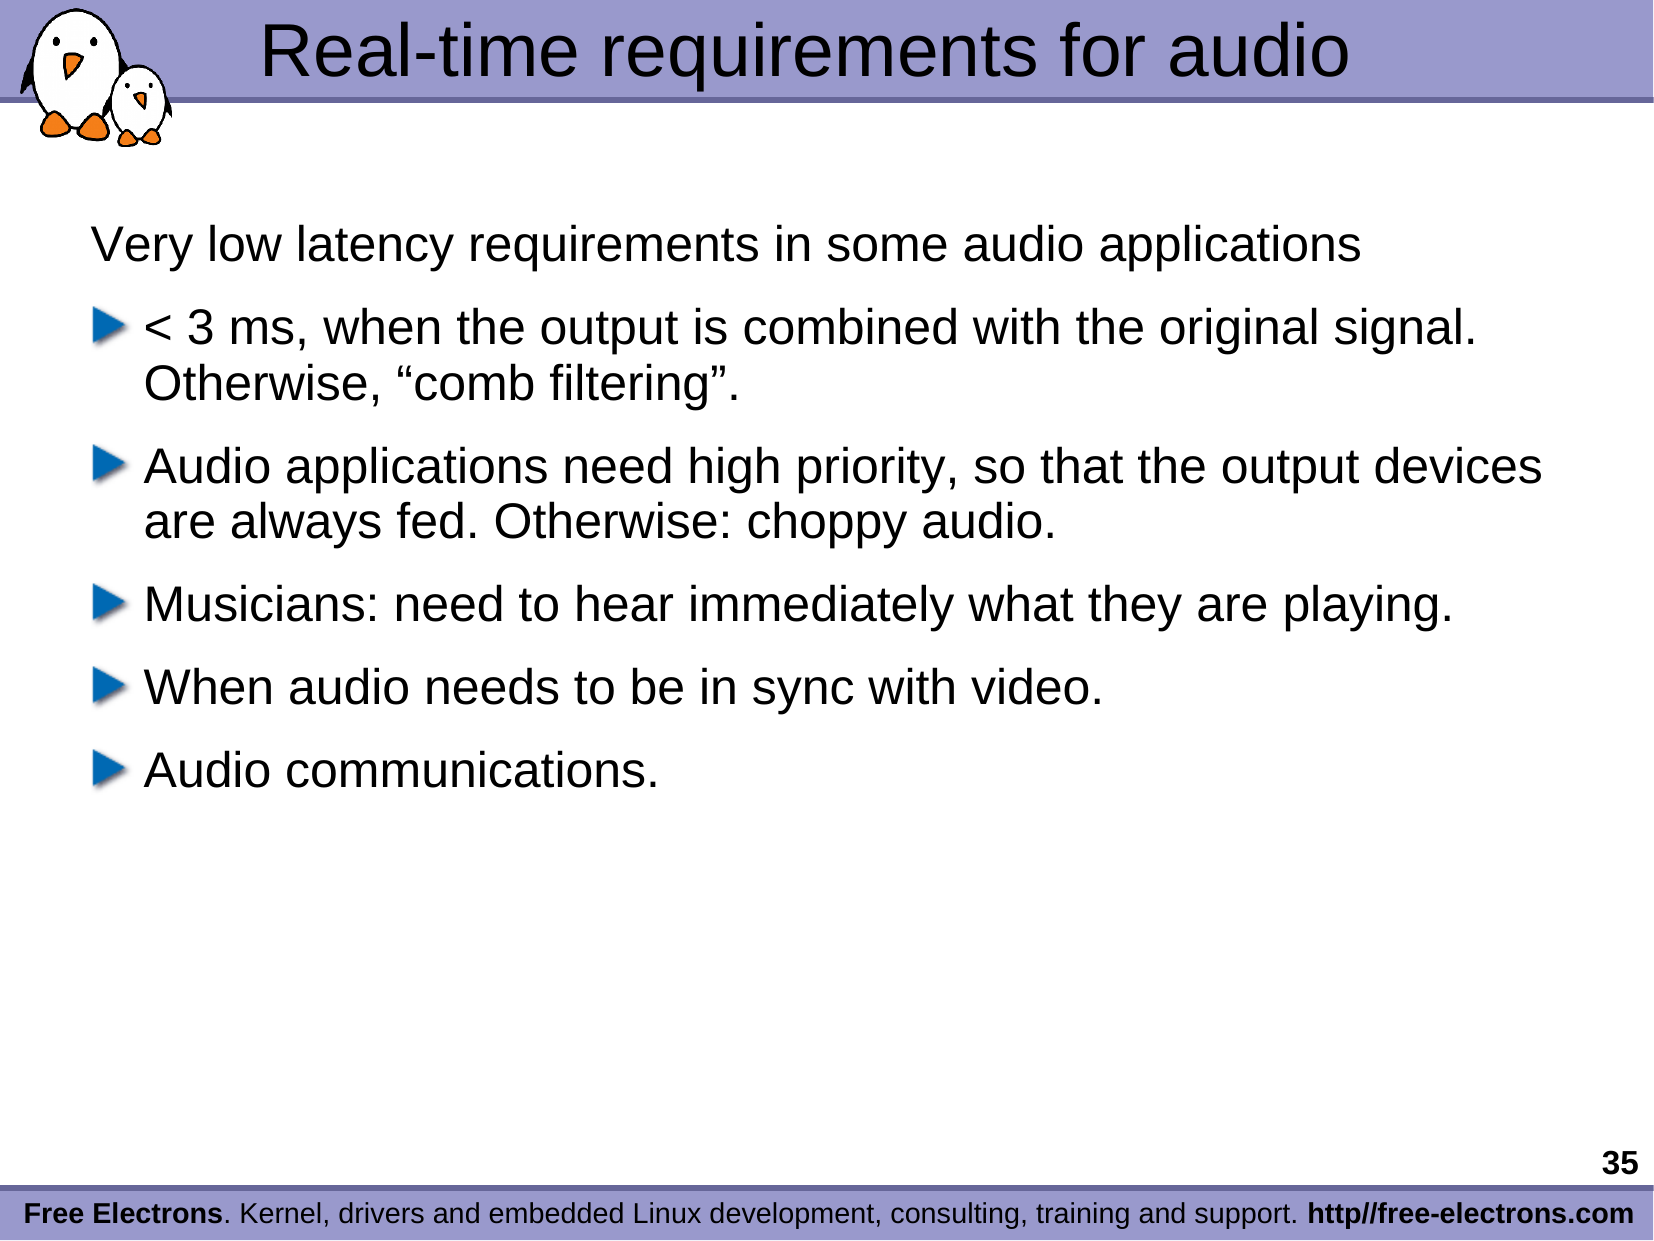

# Real-time requirements for audio
Very low latency requirements in some audio applications
< 3 ms, when the output is combined with the original signal. Otherwise, “comb filtering”.
Audio applications need high priority, so that the output devices are always fed. Otherwise: choppy audio.
Musicians: need to hear immediately what they are playing.
When audio needs to be in sync with video.
Audio communications.